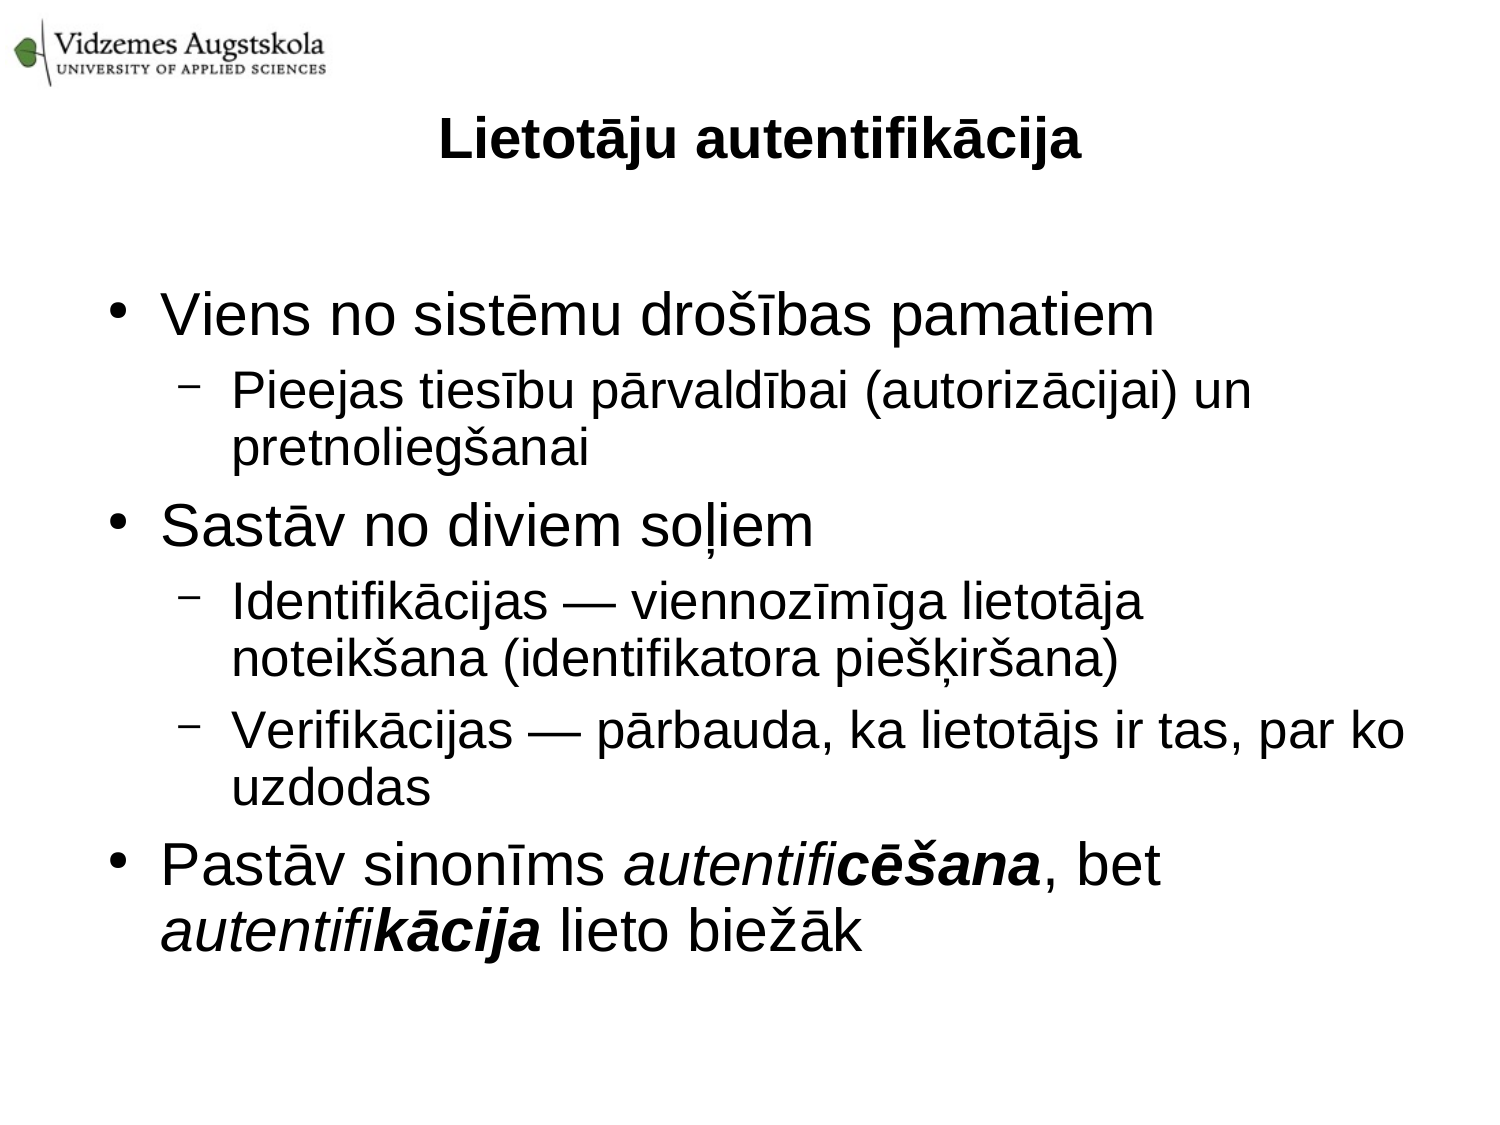

# Lietotāju autentifikācija
Viens no sistēmu drošības pamatiem
Pieejas tiesību pārvaldībai (autorizācijai) un pretnoliegšanai
Sastāv no diviem soļiem
Identifikācijas — viennozīmīga lietotāja noteikšana (identifikatora piešķiršana)
Verifikācijas — pārbauda, ka lietotājs ir tas, par ko uzdodas
Pastāv sinonīms autentificēšana, bet autentifikācija lieto biežāk